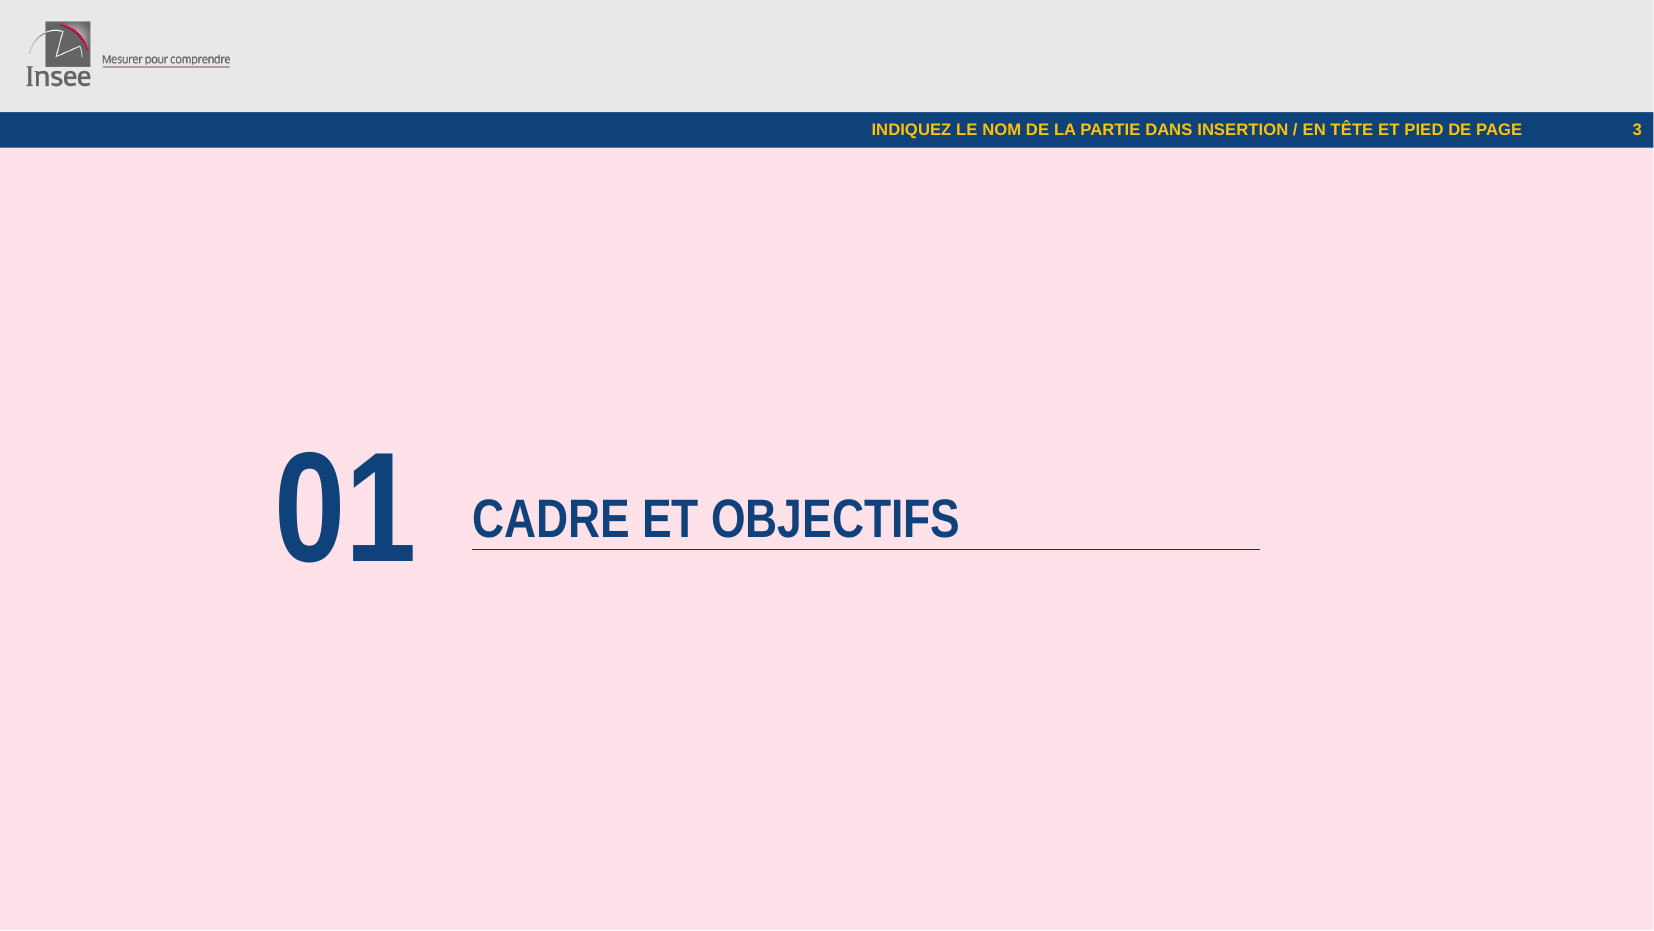

Indiquez le nom de la partie dans Insertion / En tête et pied de page
3
01
# Cadre et Objectifs